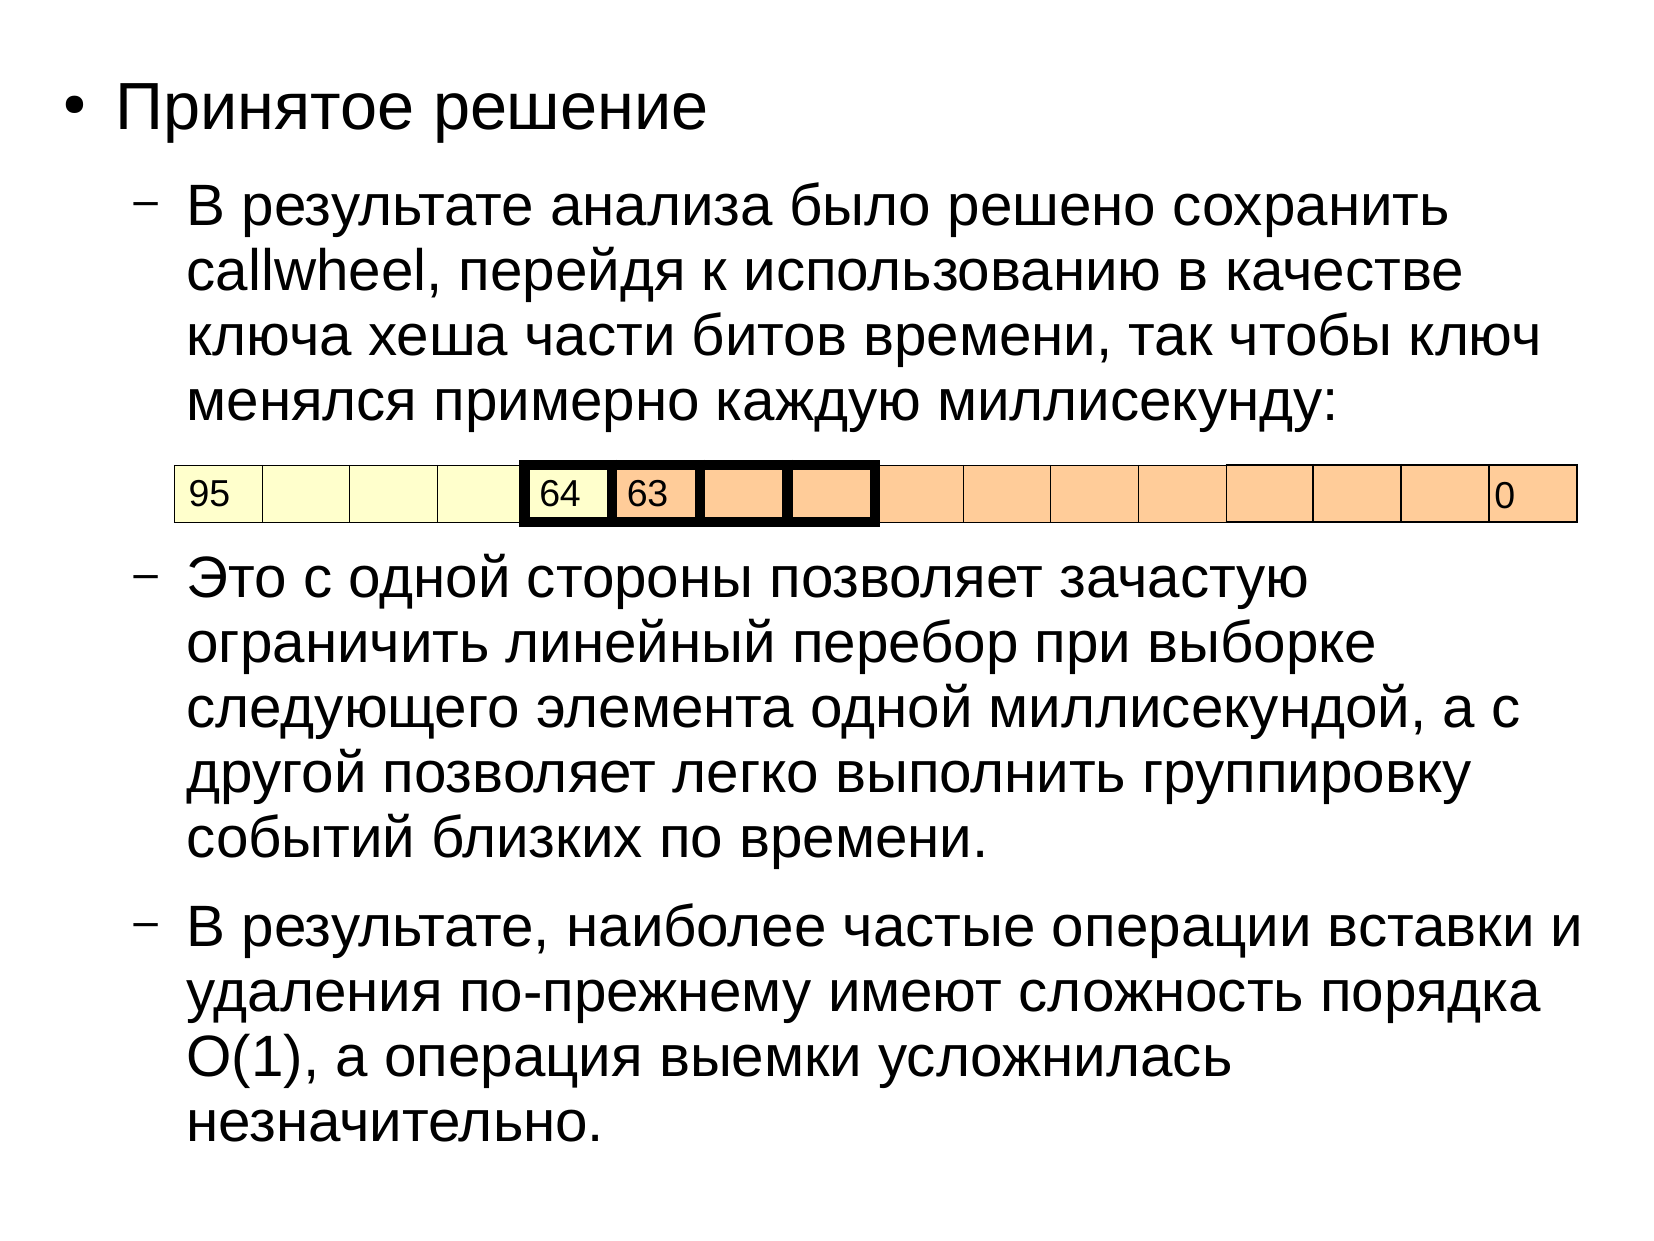

# Принятое решение
В результате анализа было решено сохранить callwheel, перейдя к использованию в качестве ключа хеша части битов времени, так чтобы ключ менялся примерно каждую миллисекунду:
Это с одной стороны позволяет зачастую ограничить линейный перебор при выборке следующего элемента одной миллисекундой, а с другой позволяет легко выполнить группировку событий близких по времени.
В результате, наиболее частые операции вставки и удаления по-прежнему имеют сложность порядка O(1), а операция выемки усложнилась незначительно.
| 95 | | | | 64 | 63 | | | | | | | | | | 0 |
| --- | --- | --- | --- | --- | --- | --- | --- | --- | --- | --- | --- | --- | --- | --- | --- |